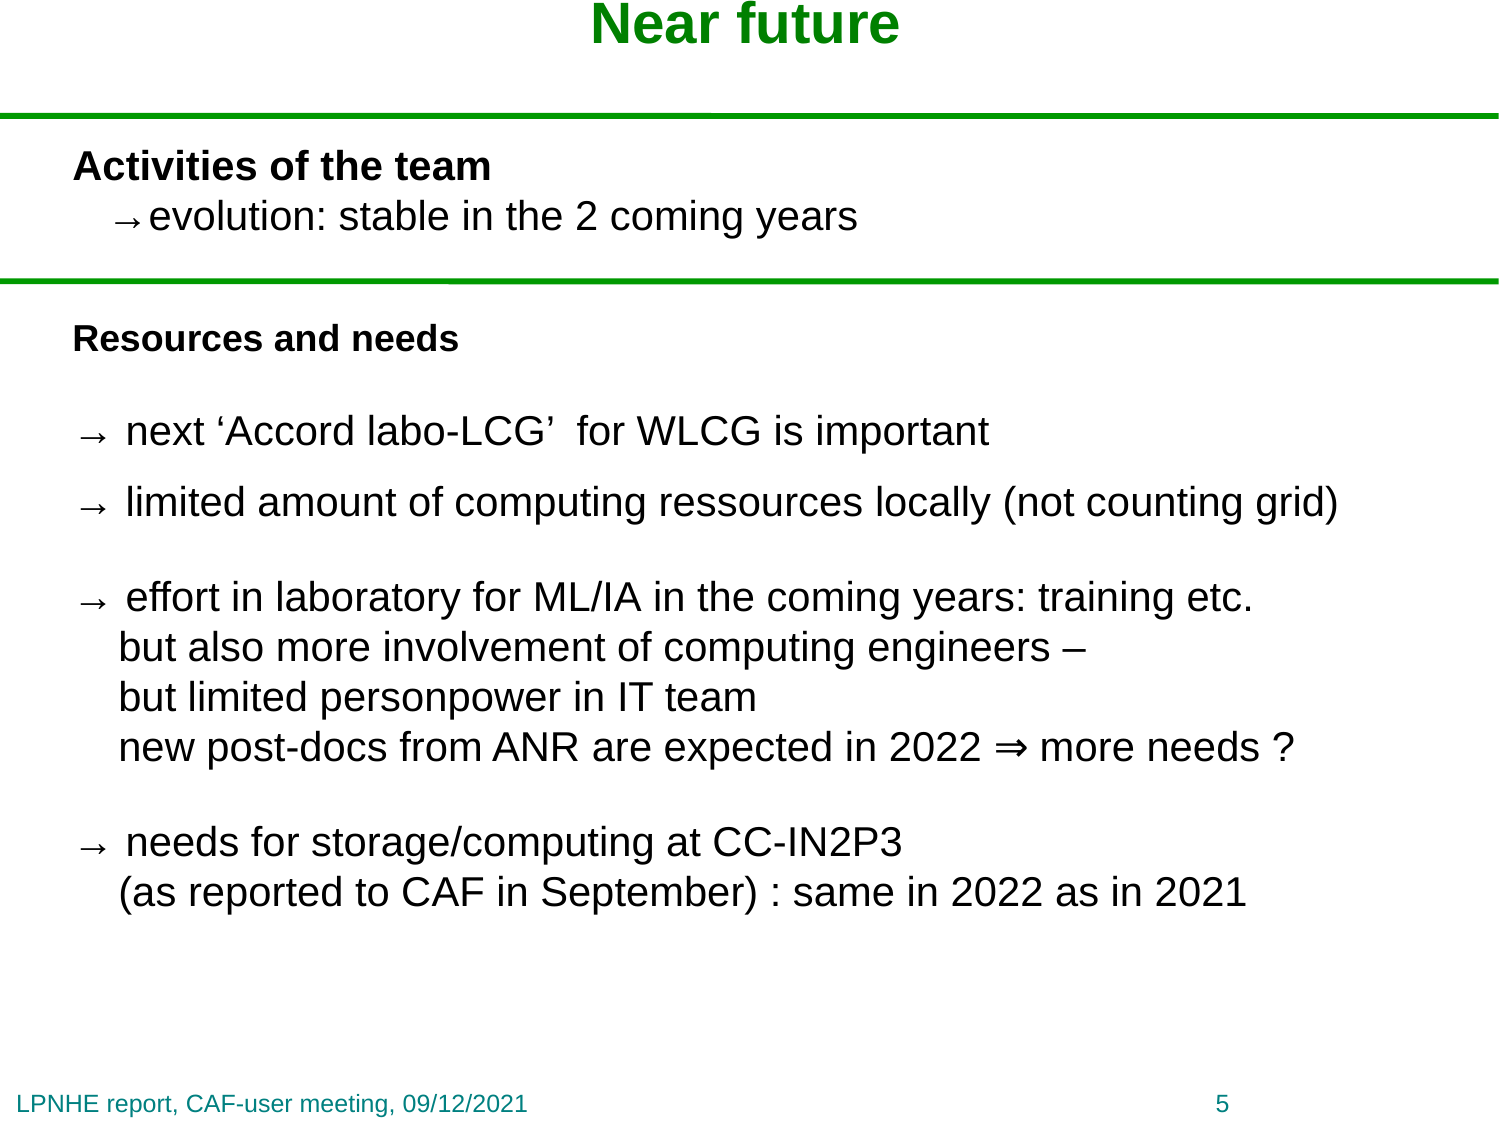

Near future
Activities of the team
 →evolution: stable in the 2 coming years
Resources and needs
→ next ‘Accord labo-LCG’ for WLCG is important
→ limited amount of computing ressources locally (not counting grid)
→ effort in laboratory for ML/IA in the coming years: training etc.
 but also more involvement of computing engineers –
 but limited personpower in IT team
 new post-docs from ANR are expected in 2022 ⇒ more needs ?
→ needs for storage/computing at CC-IN2P3
 (as reported to CAF in September) : same in 2022 as in 2021